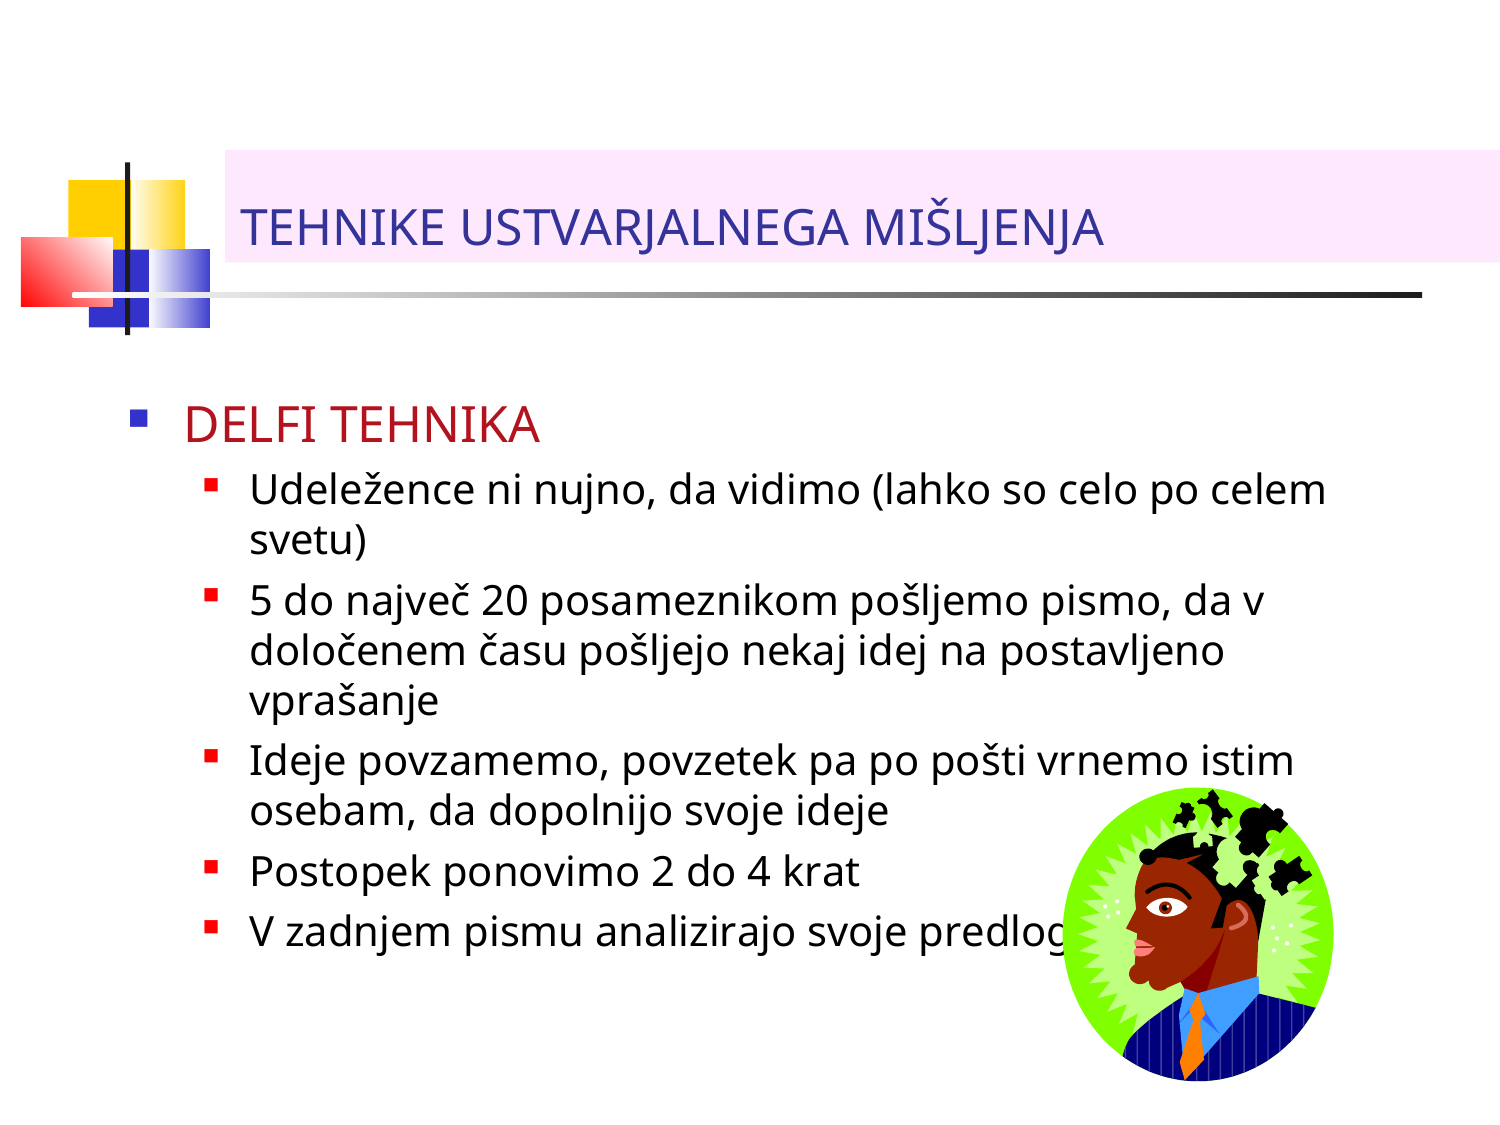

TEHNIKE USTVARJALNEGA MIŠLJENJA
# DELFI TEHNIKA
Udeležence ni nujno, da vidimo (lahko so celo po celem svetu)
5 do največ 20 posameznikom pošljemo pismo, da v določenem času pošljejo nekaj idej na postavljeno vprašanje
Ideje povzamemo, povzetek pa po pošti vrnemo istim osebam, da dopolnijo svoje ideje
Postopek ponovimo 2 do 4 krat
V zadnjem pismu analizirajo svoje predloge